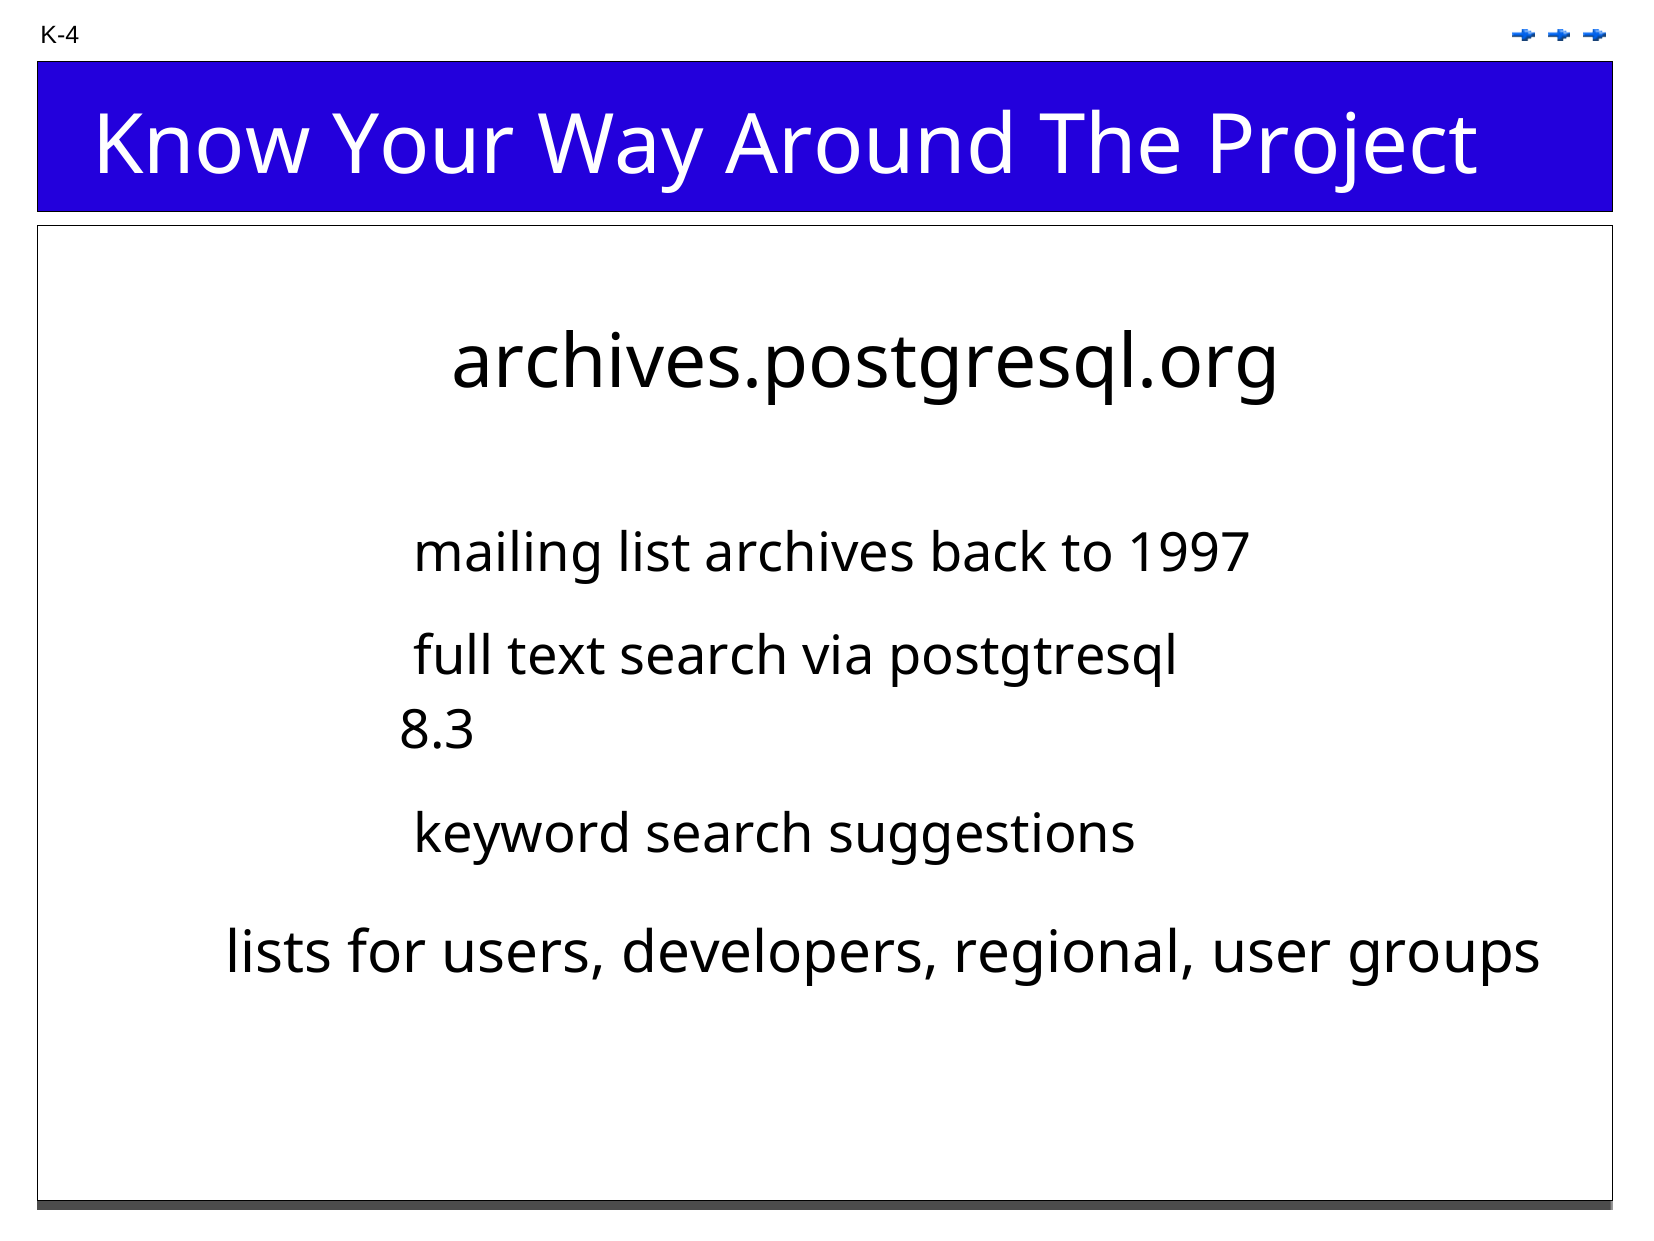

K-4
Know Your Way Around The Project
archives.postgresql.org
 mailing list archives back to 1997
 full text search via postgtresql 8.3
 keyword search suggestions
 lists for users, developers, regional, user groups